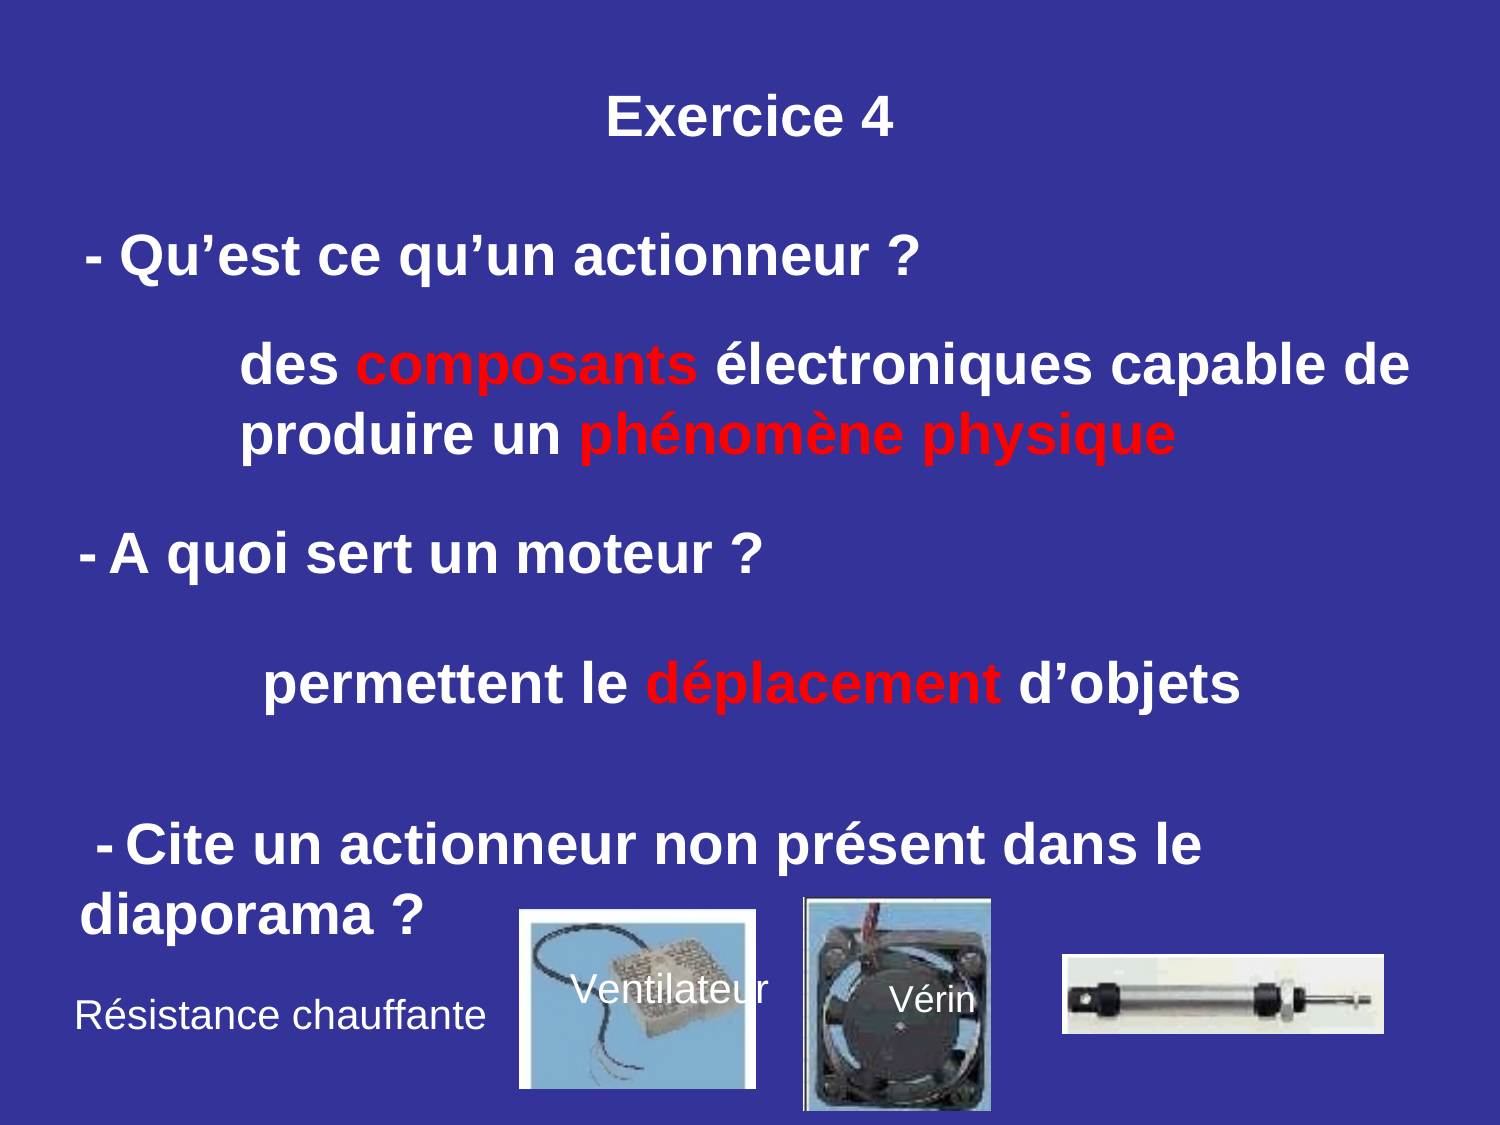

Exercice 4
 - Qu’est ce qu’un actionneur ?
des composants électroniques capable de produire un phénomène physique
 - A quoi sert un moteur ?
permettent le déplacement d’objets
 - Cite un actionneur non présent dans le diaporama ?
Ventilateur
Vérin
Résistance chauffante